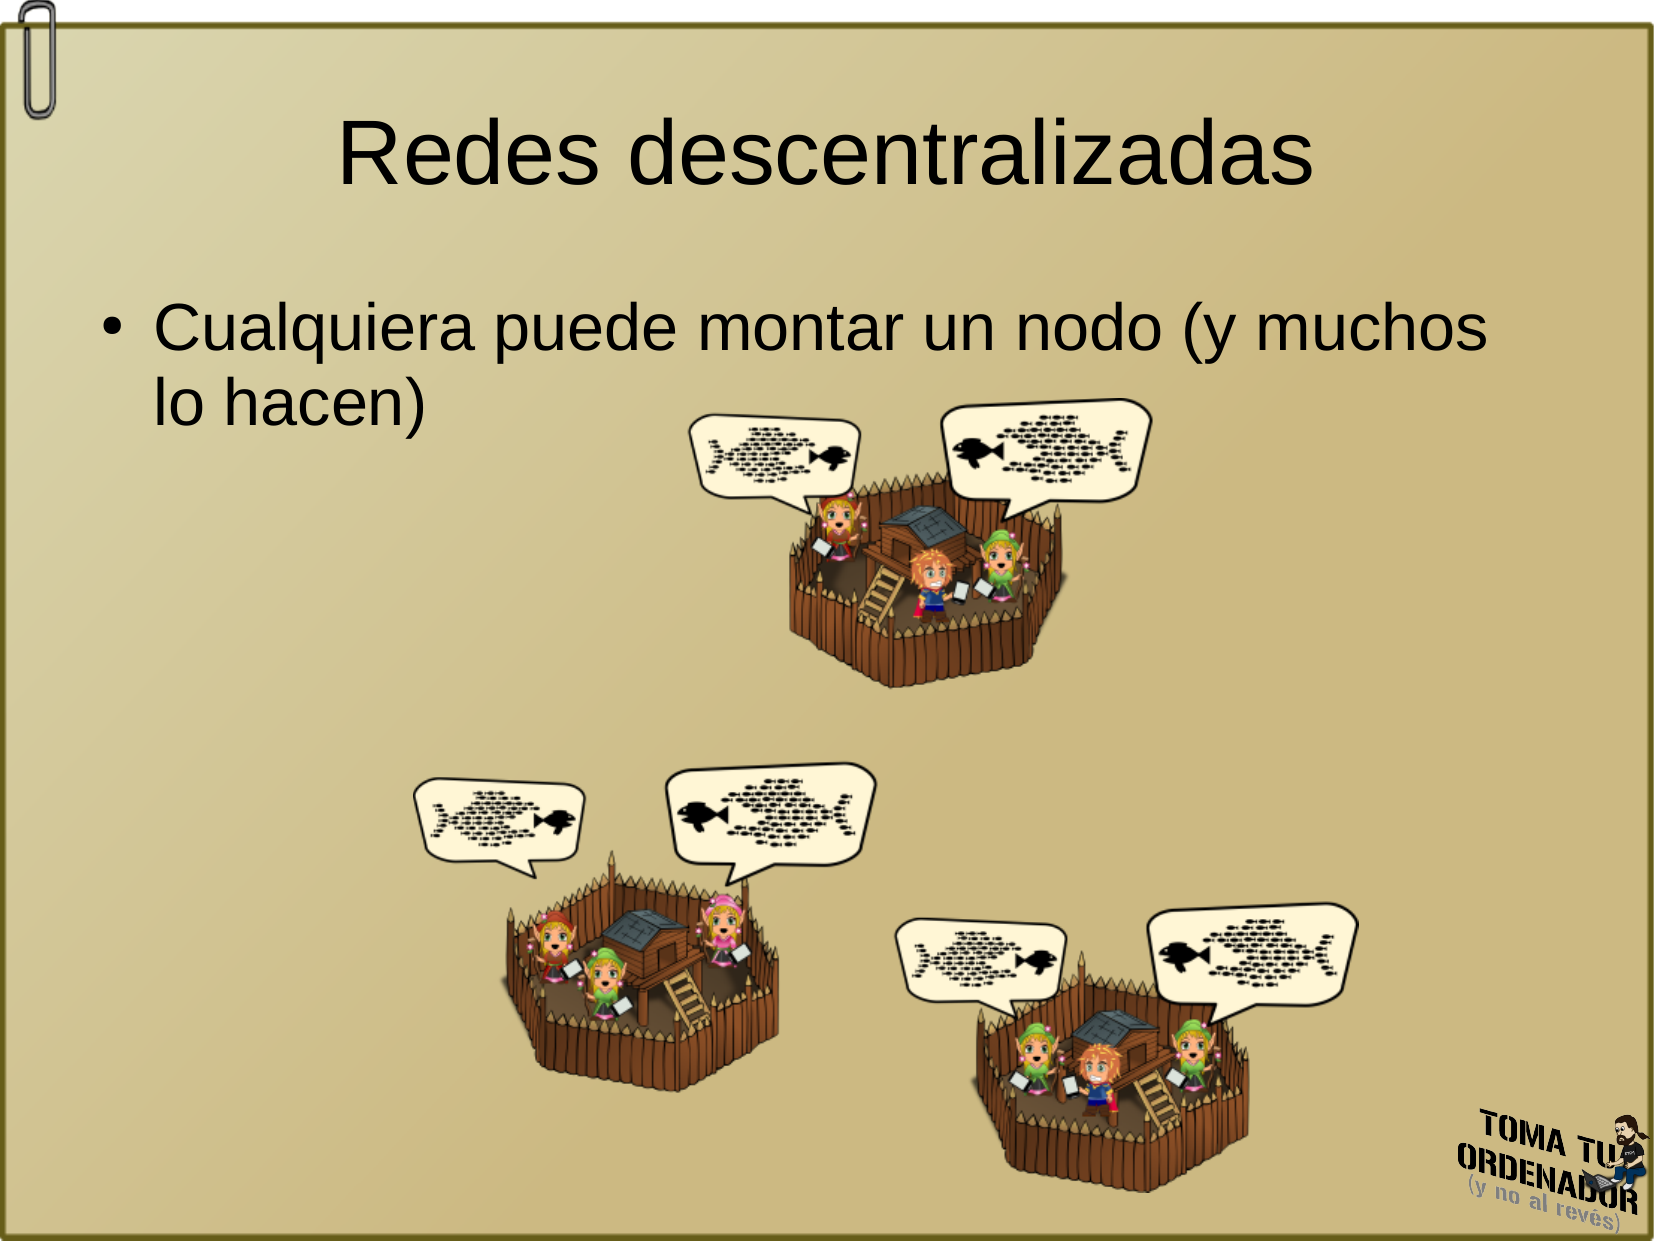

# Redes descentralizadas
Cualquiera puede montar un nodo (y muchos lo hacen)